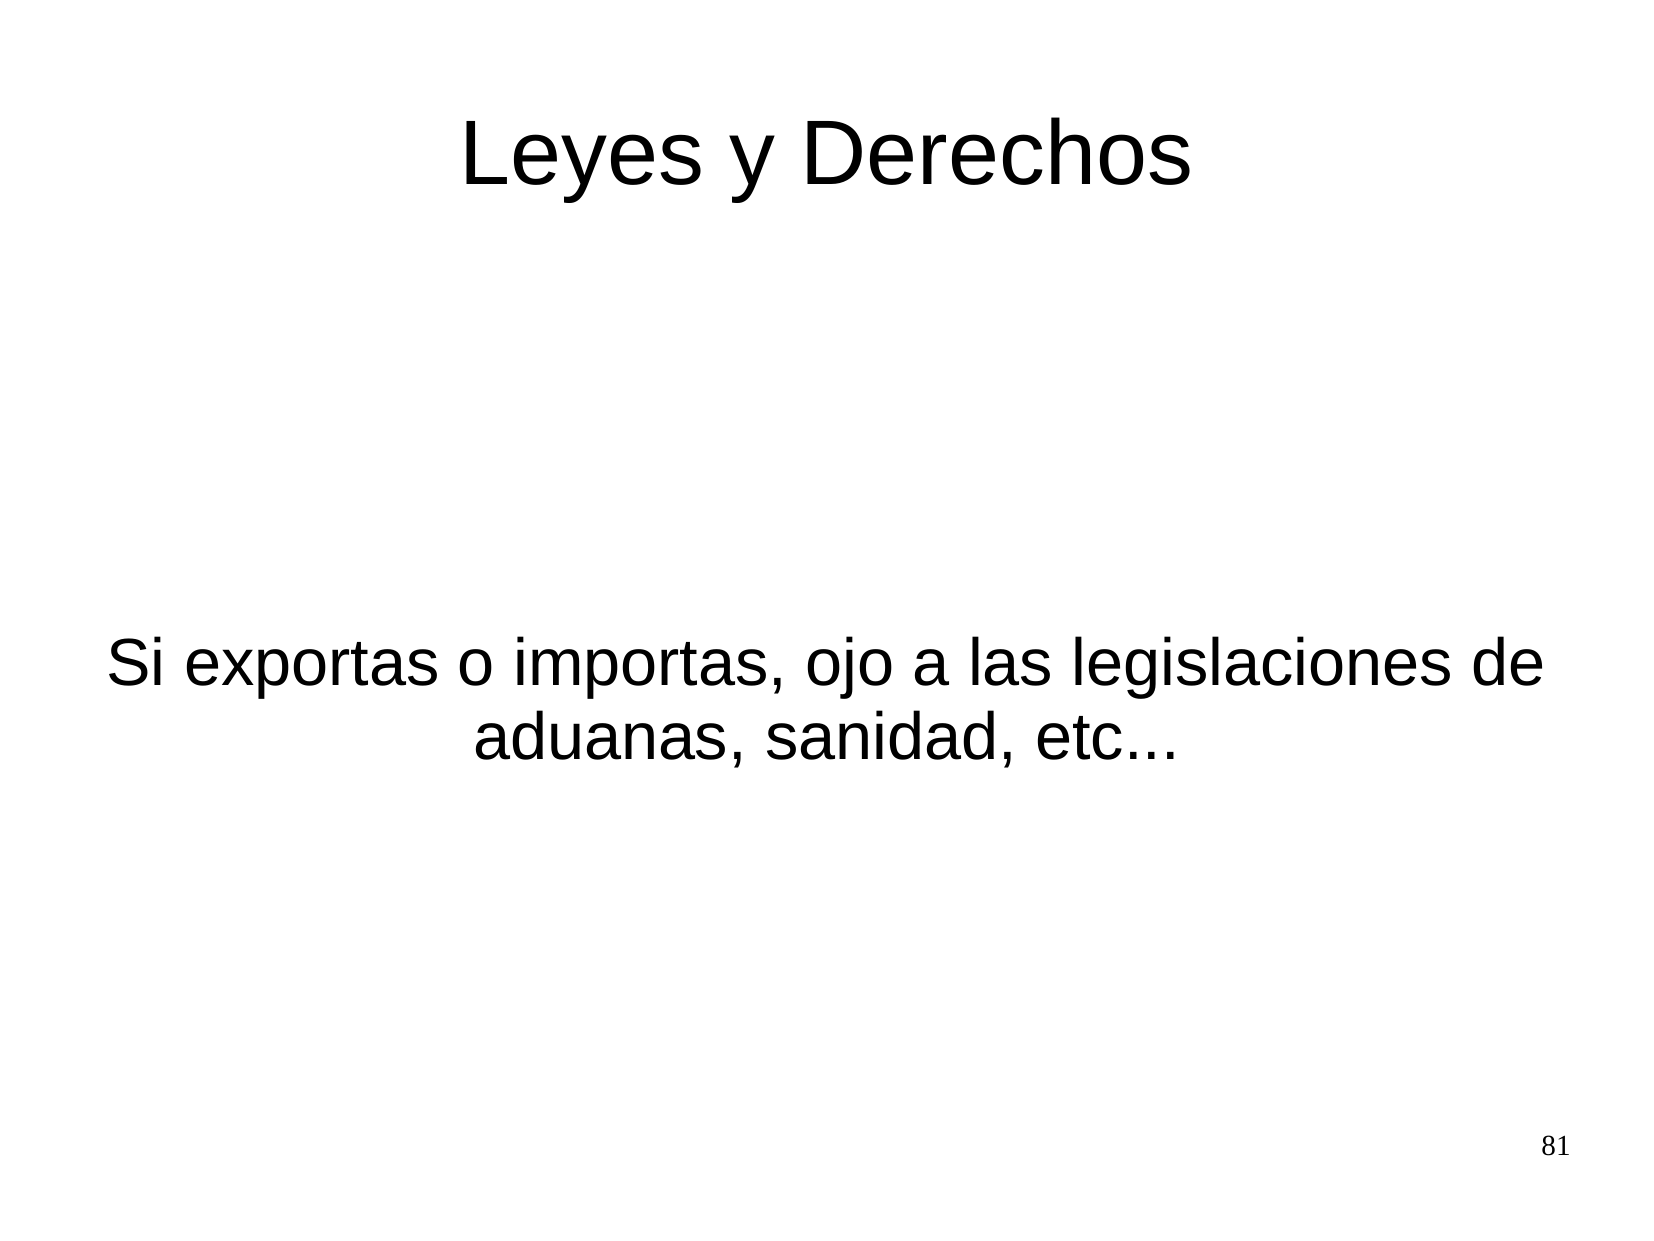

# Leyes y Derechos
Si exportas o importas, ojo a las legislaciones de aduanas, sanidad, etc...
81